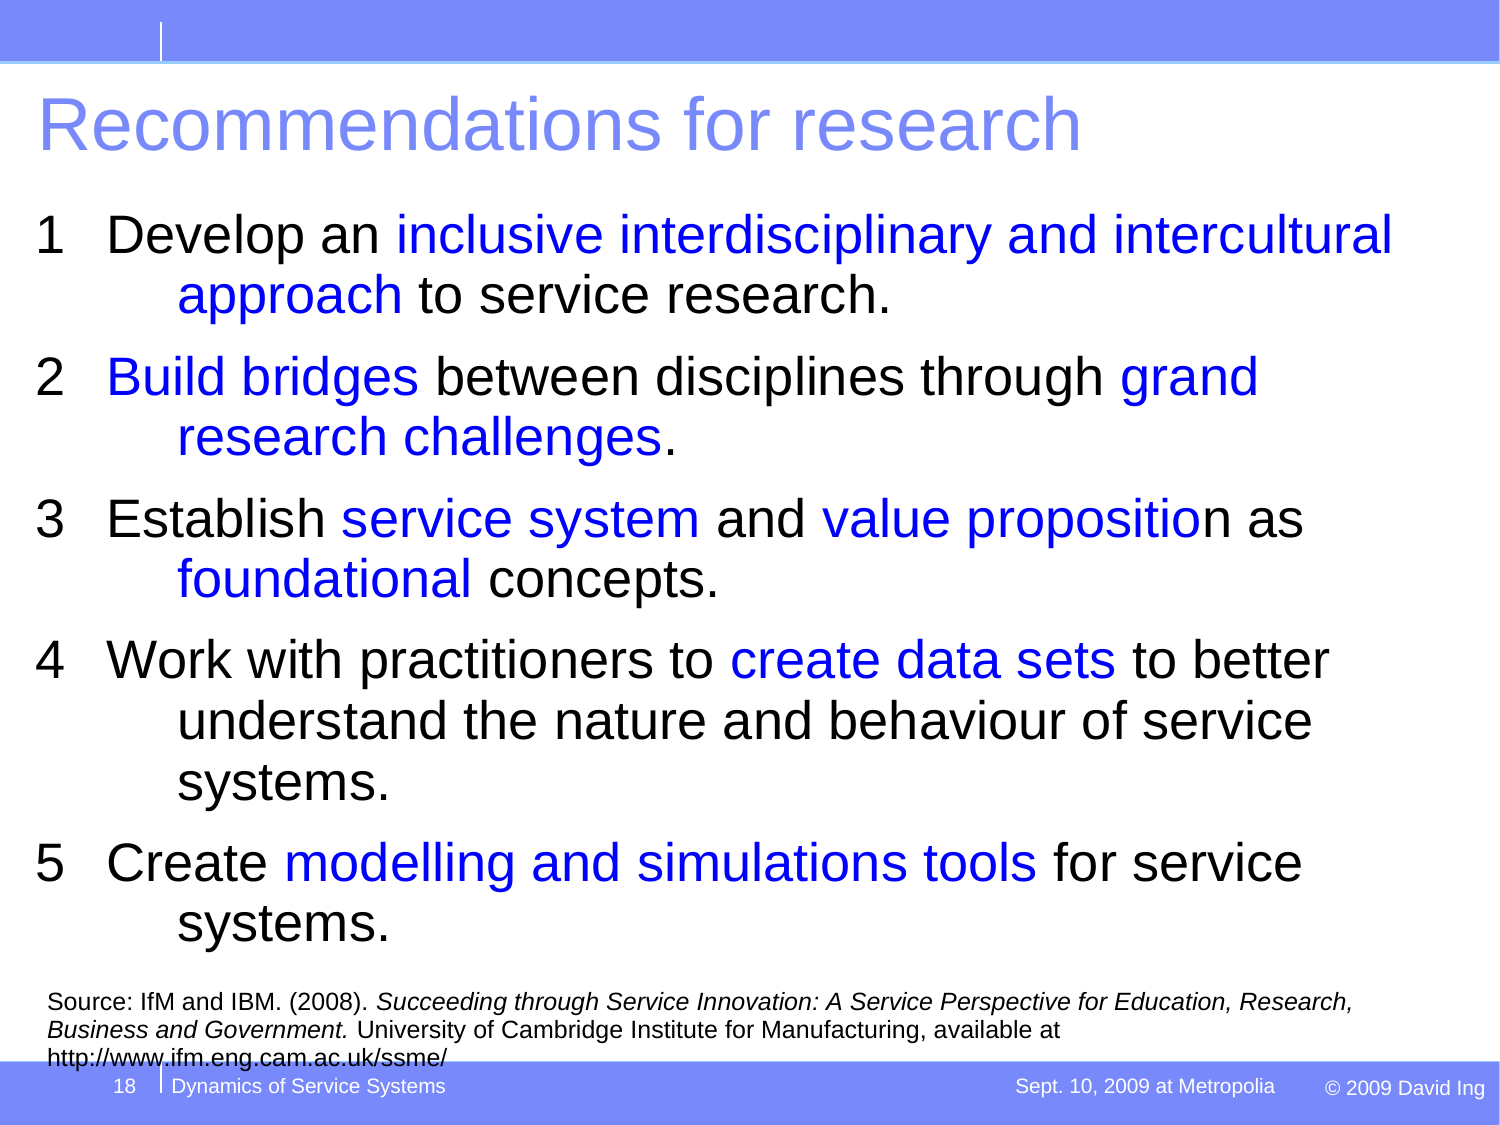

# Recommendations for research
Develop an inclusive interdisciplinary and intercultural approach to service research.
Build bridges between disciplines through grand research challenges.
Establish service system and value proposition as foundational concepts.
Work with practitioners to create data sets to better understand the nature and behaviour of service systems.
Create modelling and simulations tools for service systems.
Source: IfM and IBM. (2008). Succeeding through Service Innovation: A Service Perspective for Education, Research, Business and Government. University of Cambridge Institute for Manufacturing, available at http://www.ifm.eng.cam.ac.uk/ssme/
18
Dynamics of Service Systems
Sept. 10, 2009 at Metropolia